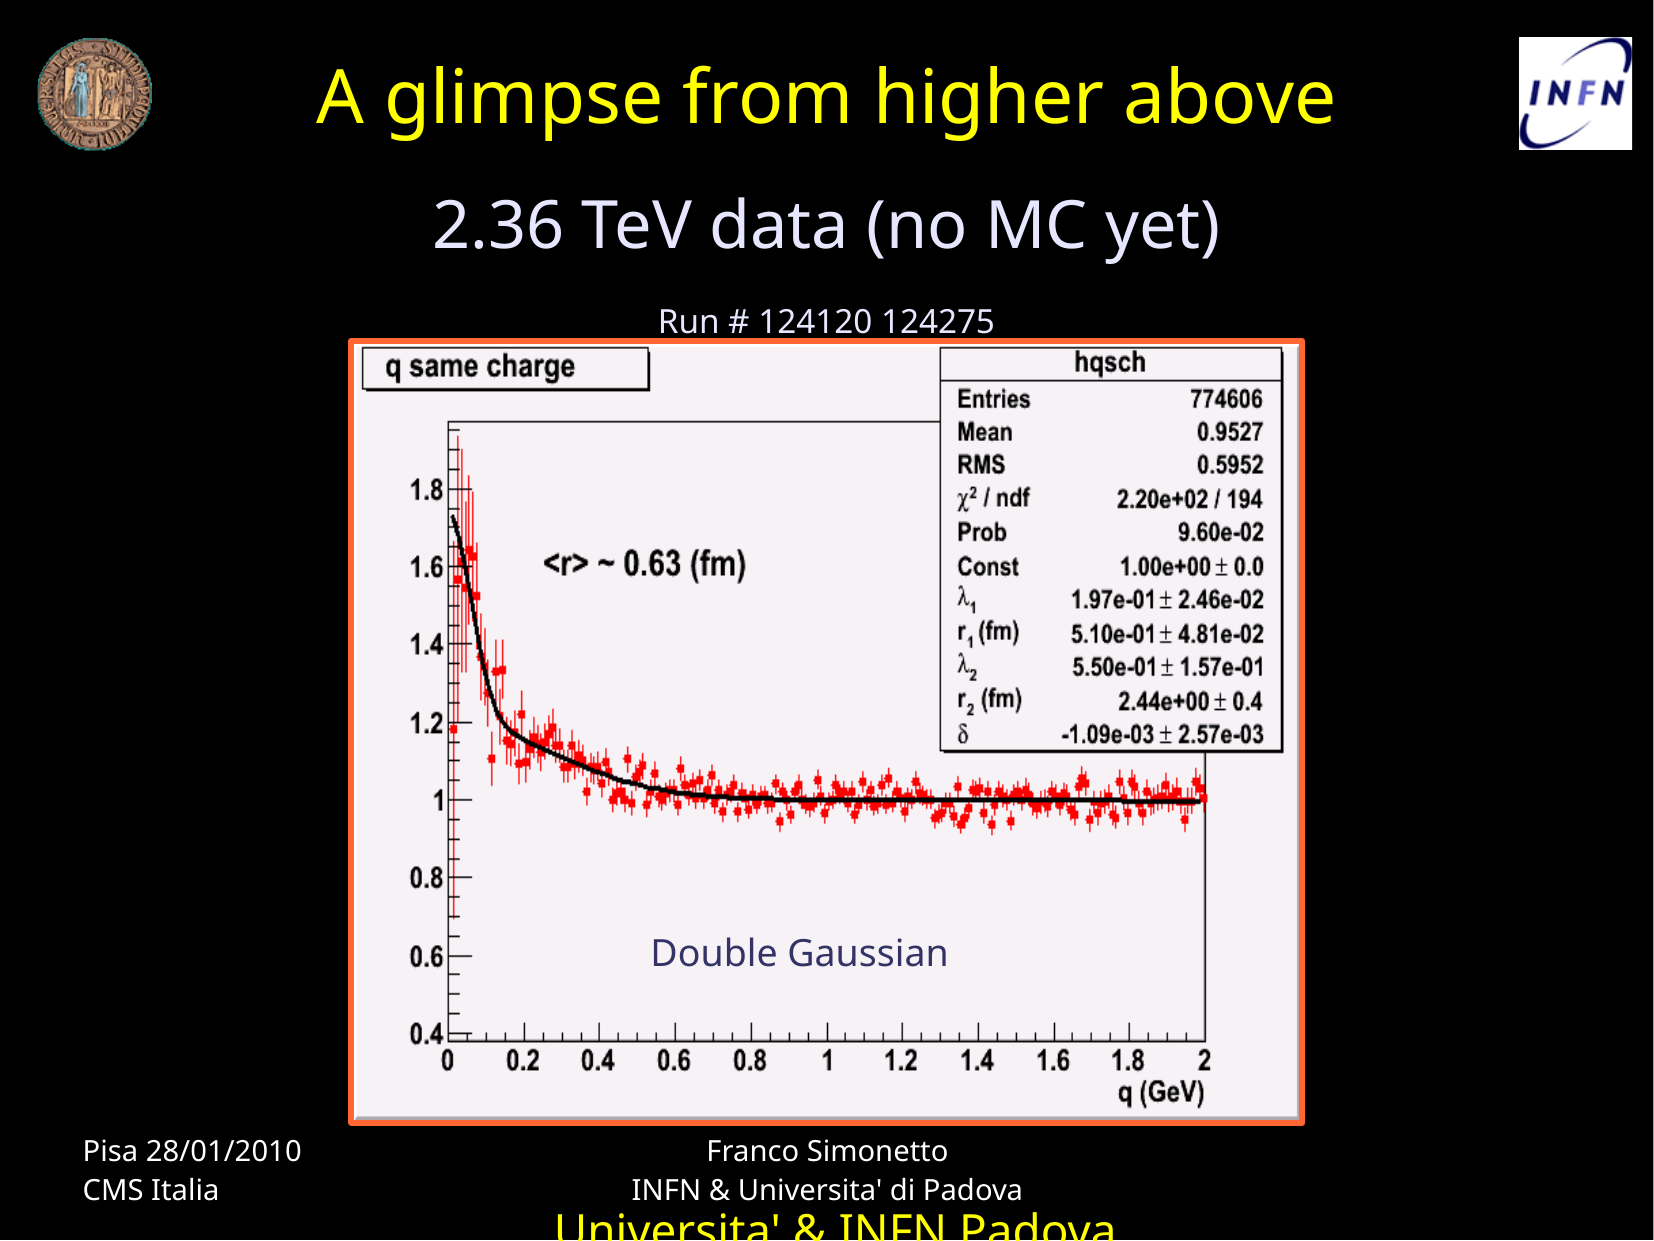

# A glimpse from higher above
2.36 TeV data (no MC yet)
Run # 124120 124275
Double Gaussian